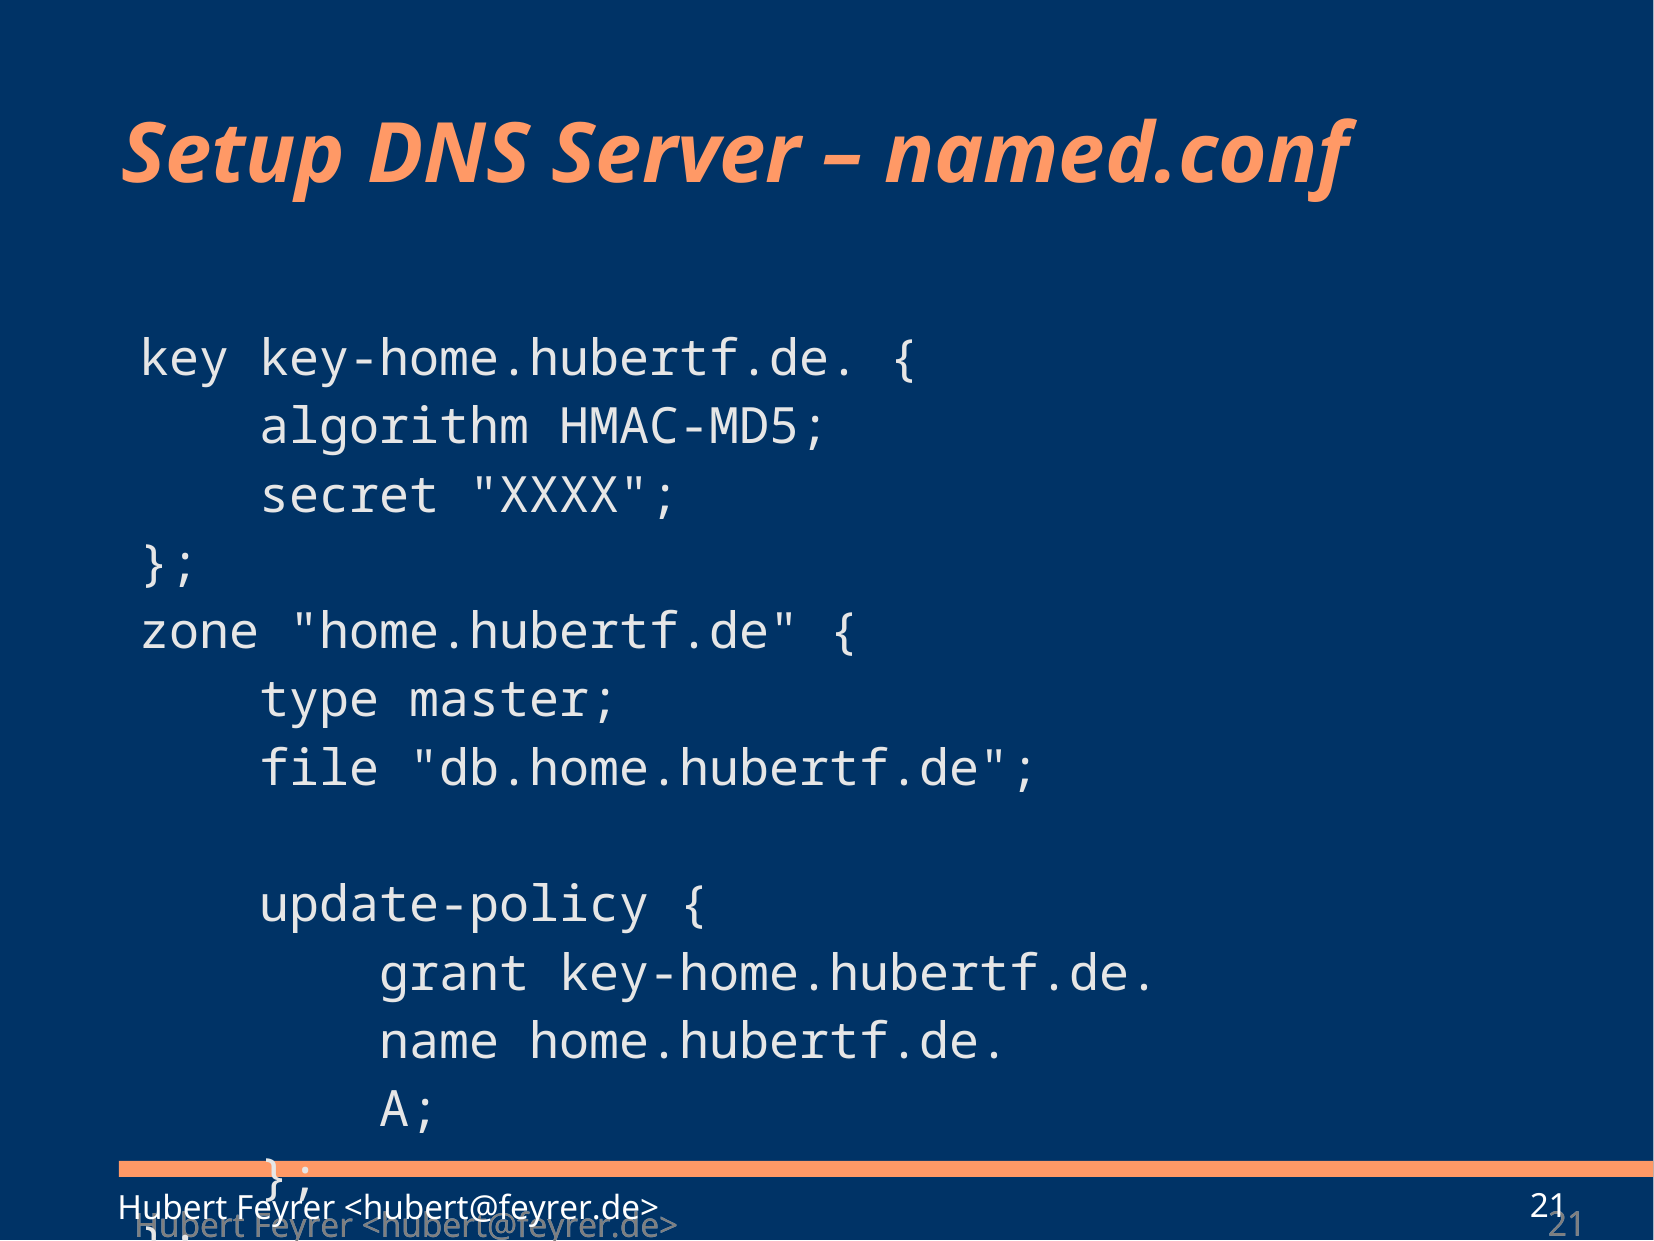

# Setup DNS Server – named.conf
key key-home.hubertf.de. {
 algorithm HMAC-MD5;
 secret "XXXX";
};
zone "home.hubertf.de" {
 type master;
 file "db.home.hubertf.de";
 update-policy {
 grant key-home.hubertf.de.
 name home.hubertf.de.
 A;
 };
};